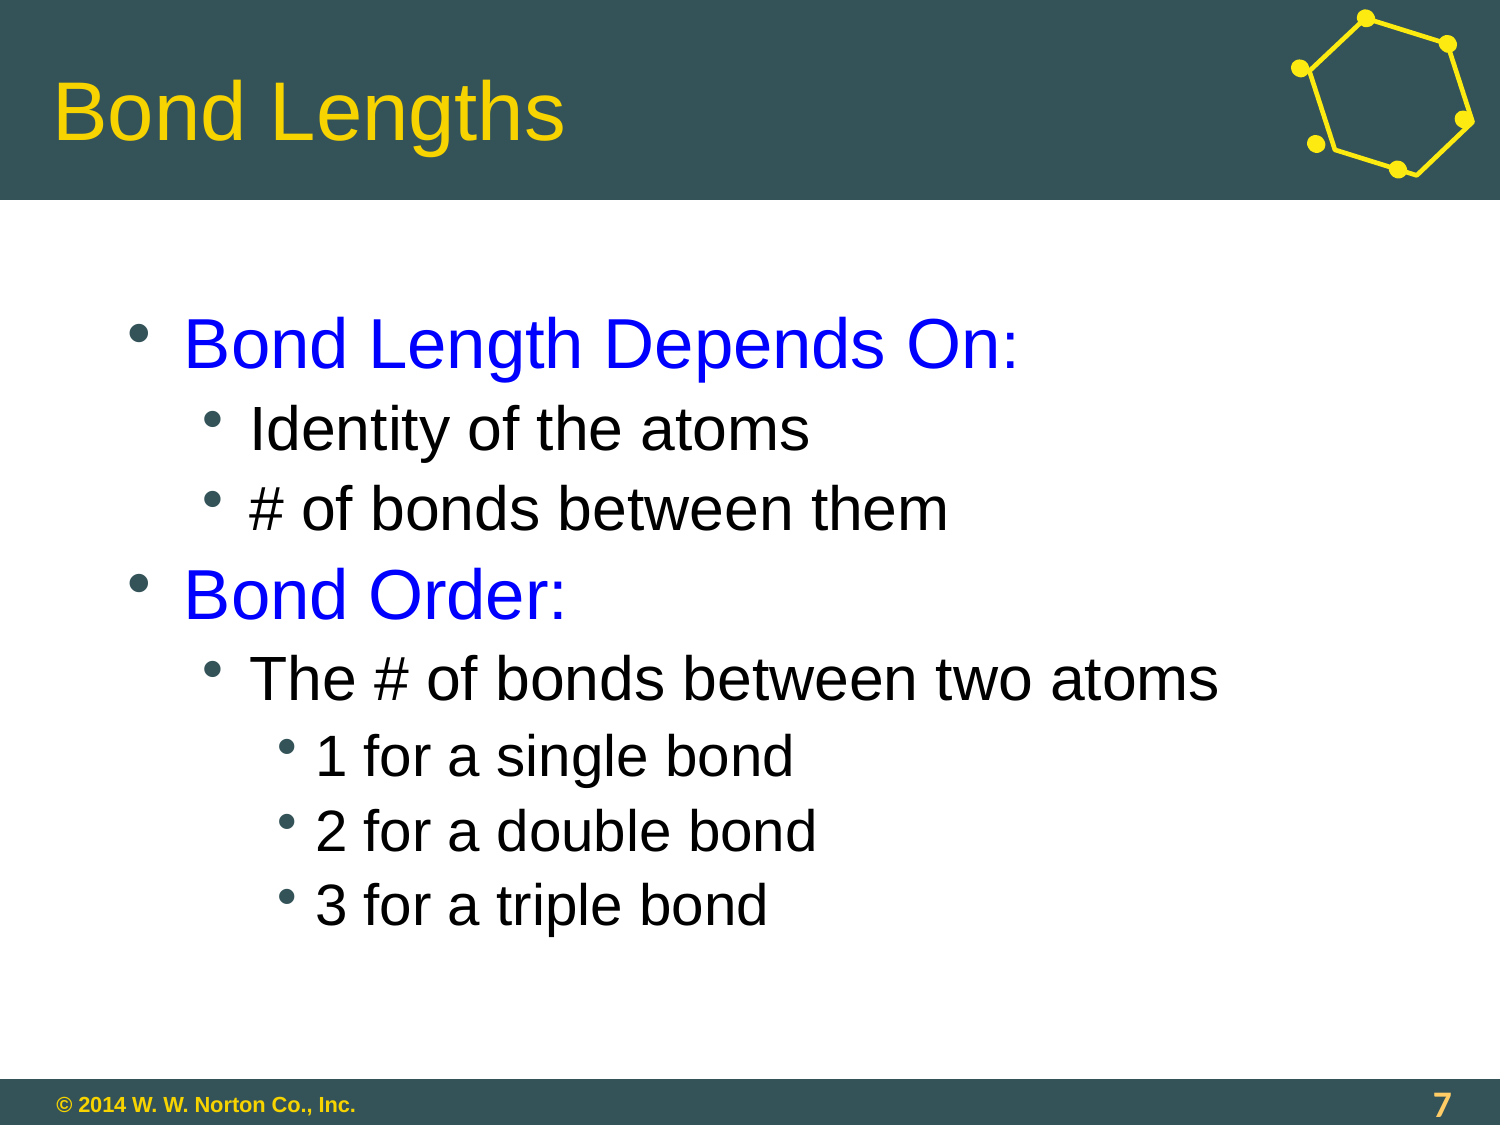

Bond Lengths
# Bond Length Depends On:
Identity of the atoms
# of bonds between them
Bond Order:
The # of bonds between two atoms
1 for a single bond
2 for a double bond
3 for a triple bond